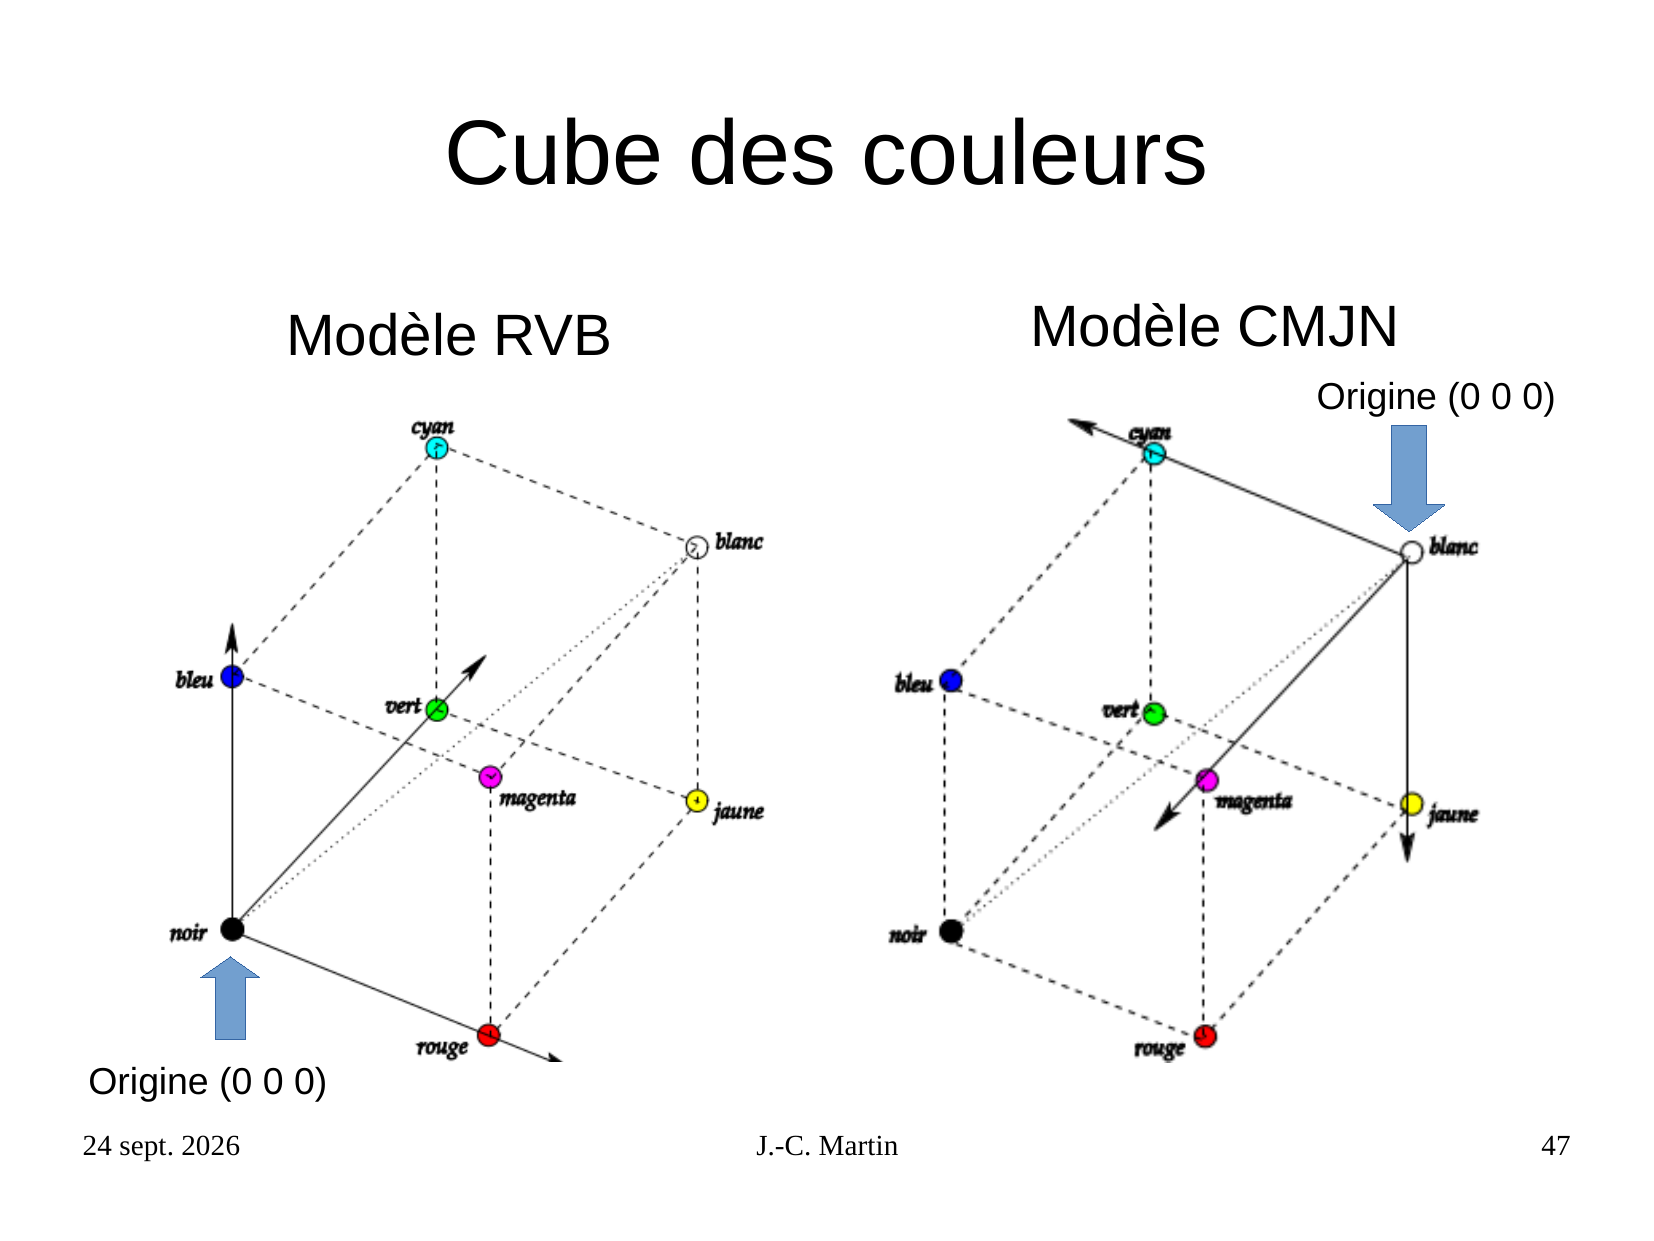

# Cube des couleurs
Modèle CMJN
Modèle RVB
Origine (0 0 0)
Origine (0 0 0)
J.-C. Martin
47